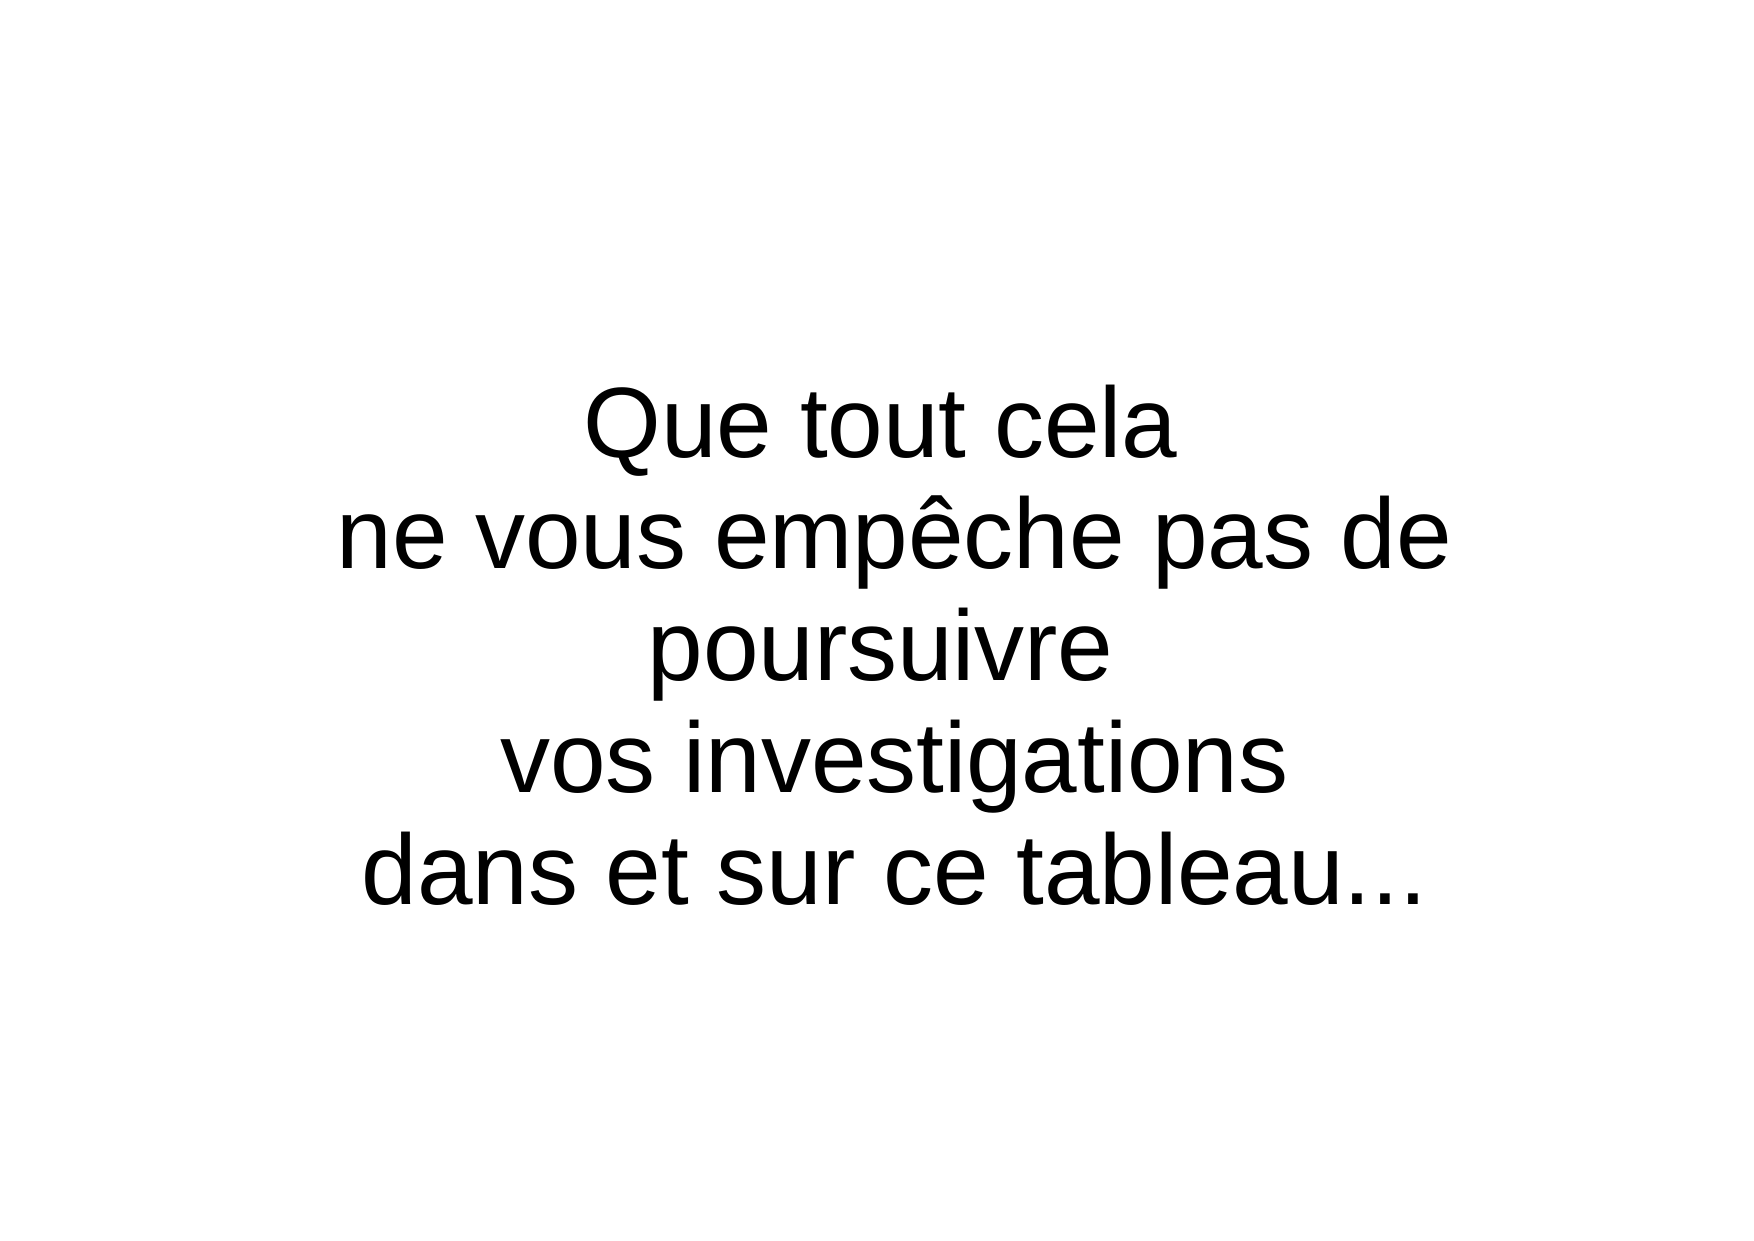

Que tout cela
ne vous empêche pas de poursuivre
vos investigations
dans et sur ce tableau...